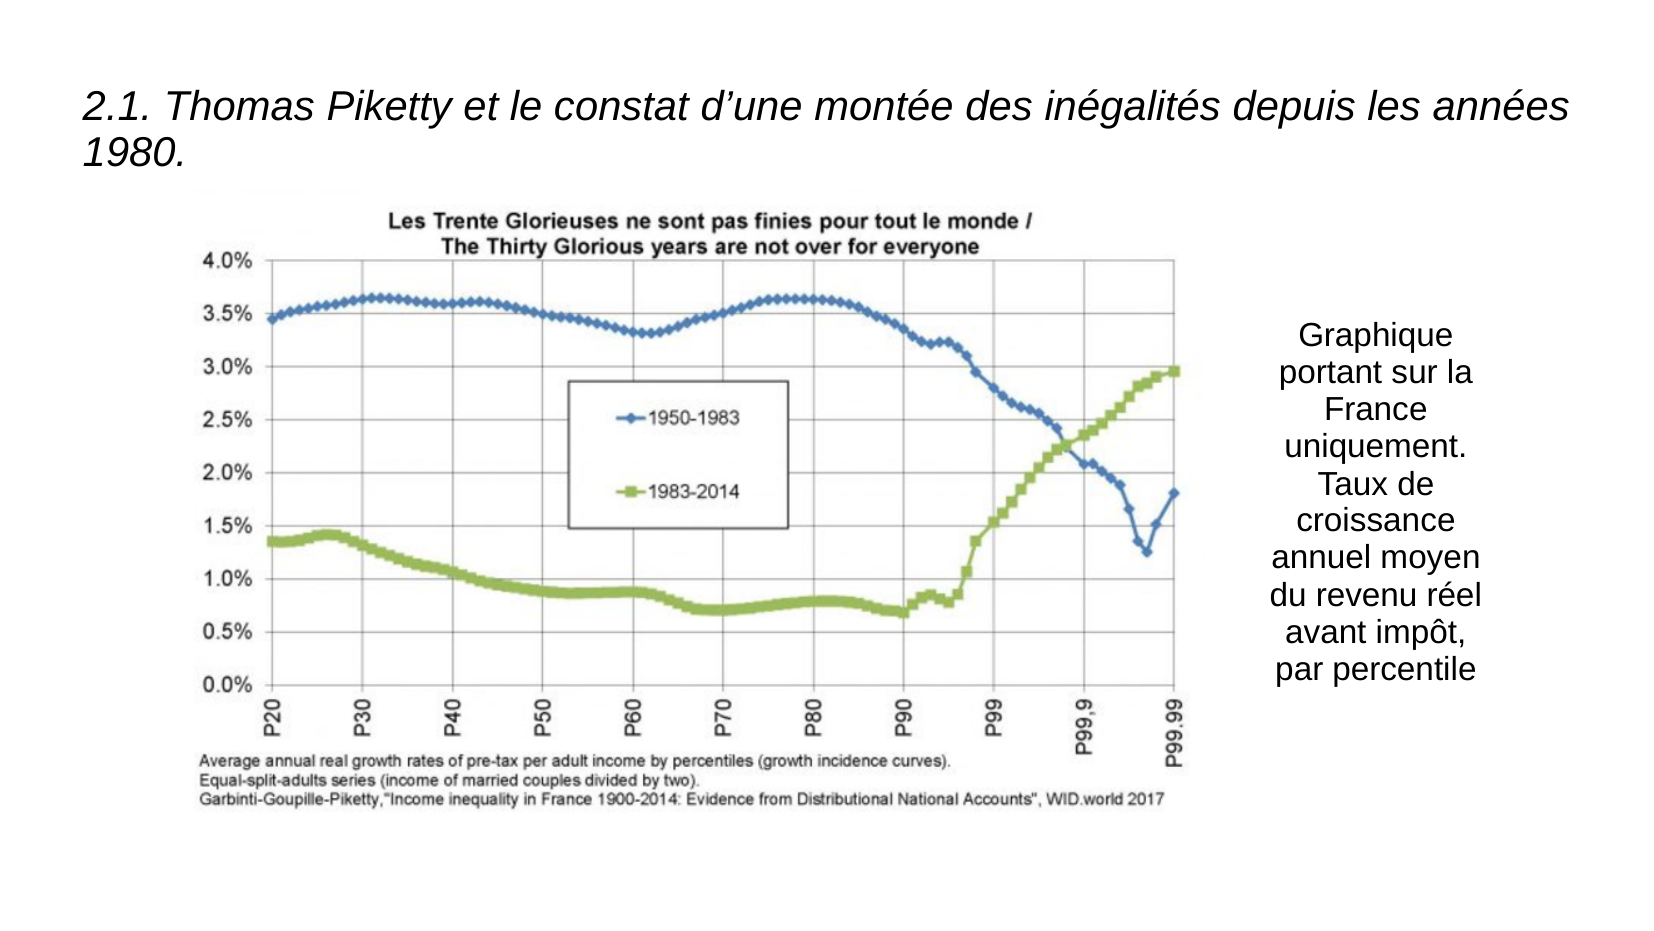

# 2.1. Thomas Piketty et le constat d’une montée des inégalités depuis les années 1980.
Graphique portant sur la France uniquement.
Taux de croissance annuel moyen du revenu réel avant impôt, par percentile